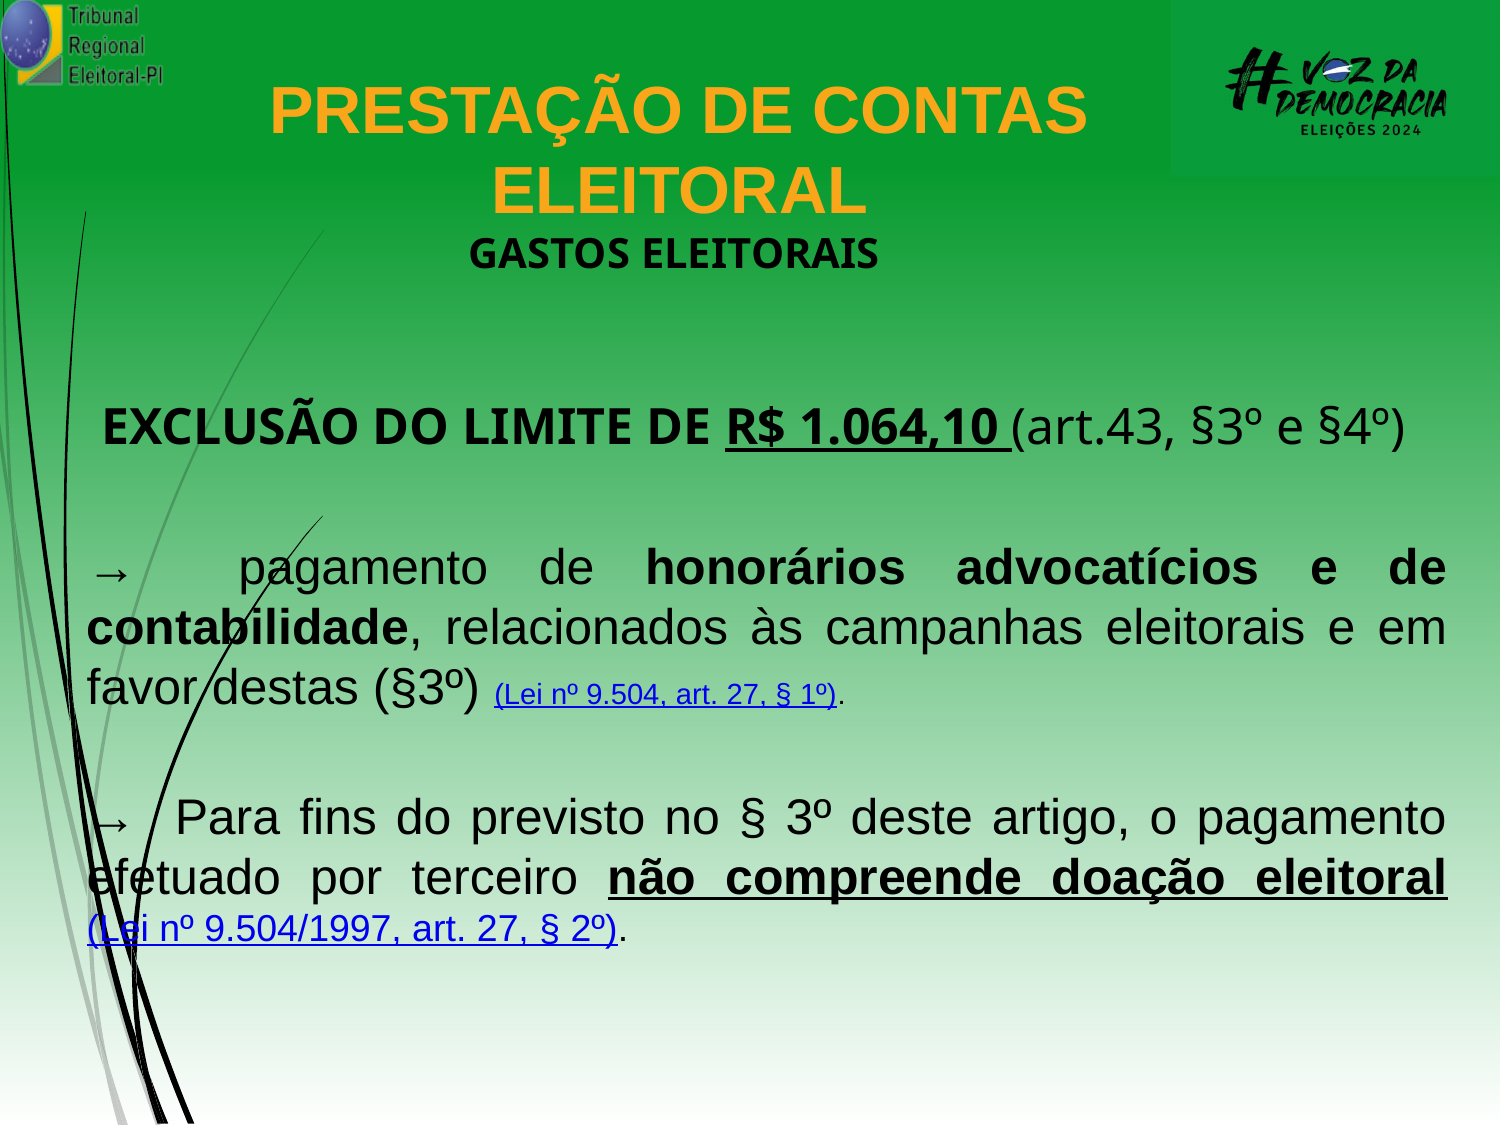

PRESTAÇÃO DE CONTAS
ELEITORAL
GASTOS ELEITORAIS
	EXCLUSÃO DO LIMITE DE r$ 1.064,10 (art.43, §3º e §4º)
→ pagamento de honorários advocatícios e de contabilidade, relacionados às campanhas eleitorais e em favor destas (§3º) (Lei nº 9.504, art. 27, § 1º).
→ Para fins do previsto no § 3º deste artigo, o pagamento efetuado por terceiro não compreende doação eleitoral (Lei nº 9.504/1997, art. 27, § 2º).